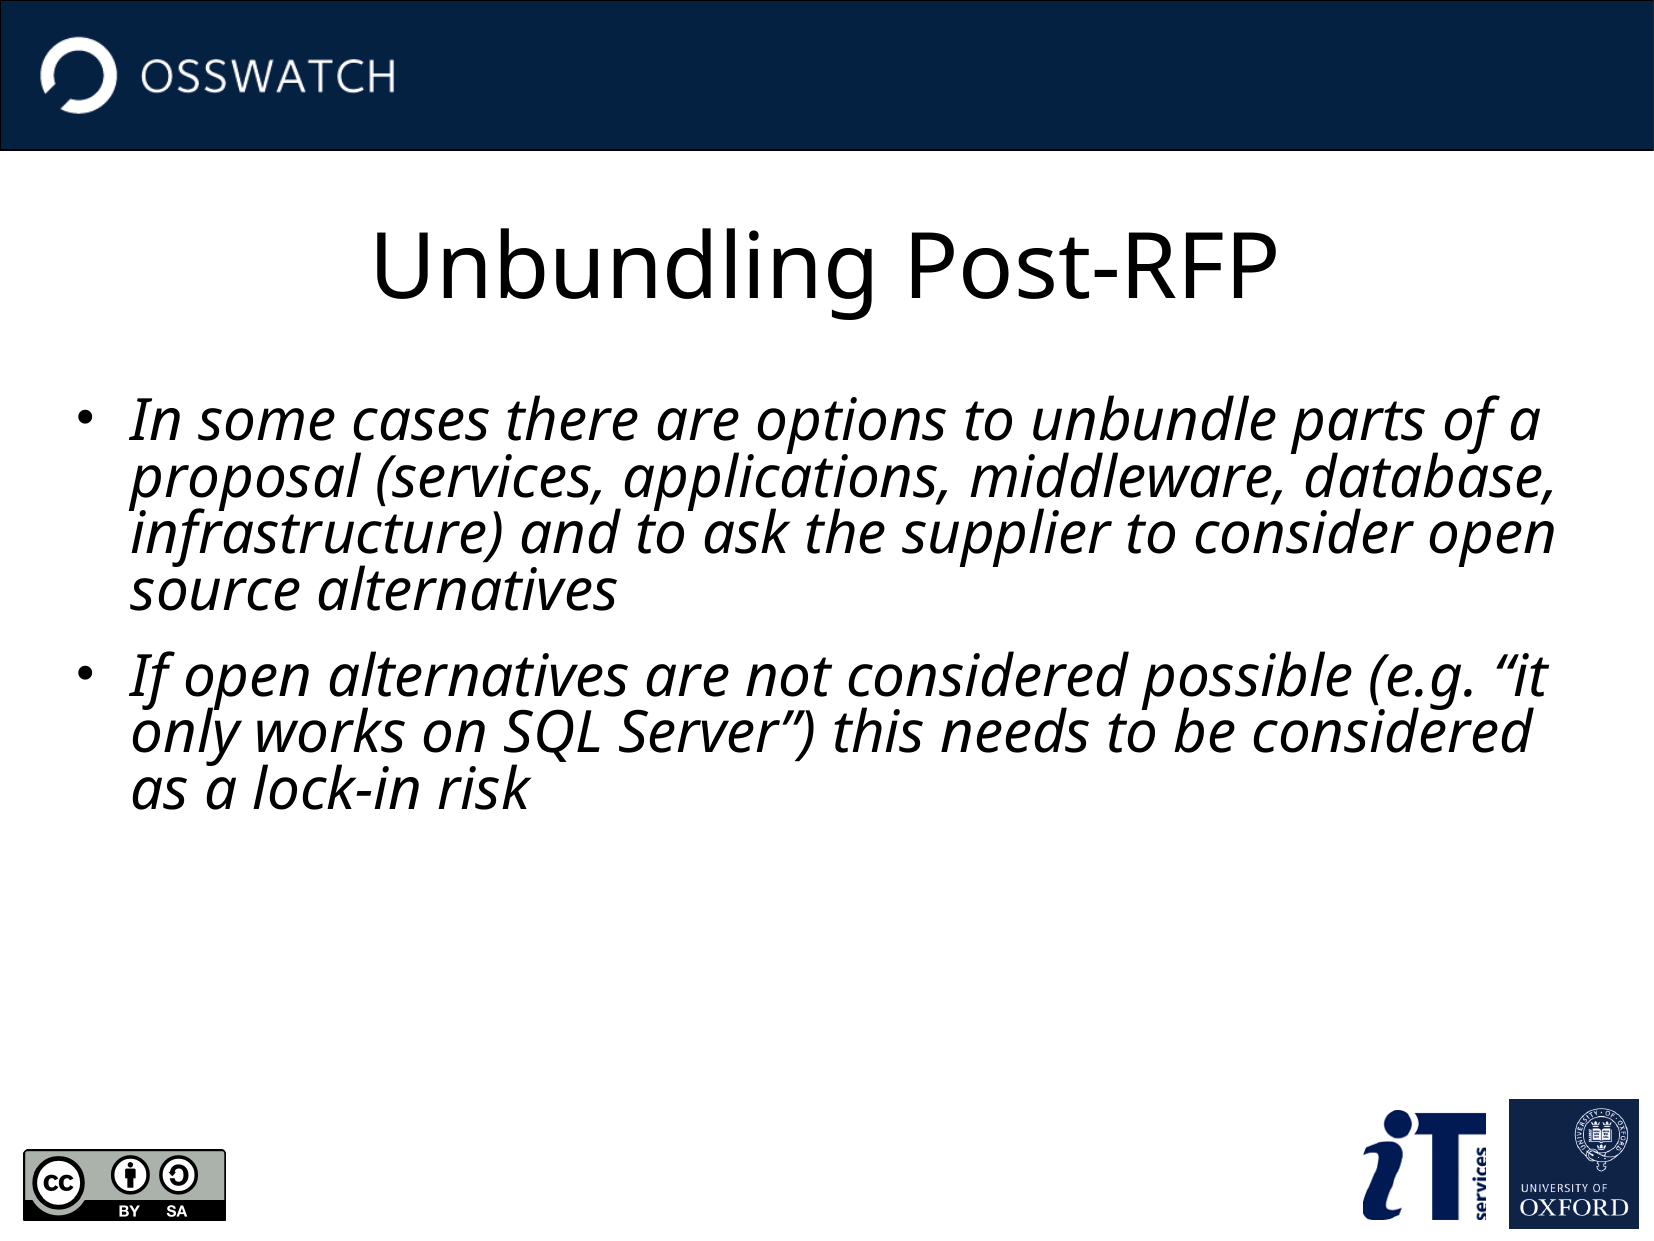

# Unbundling Post-RFP
In some cases there are options to unbundle parts of a proposal (services, applications, middleware, database, infrastructure) and to ask the supplier to consider open source alternatives
If open alternatives are not considered possible (e.g. “it only works on SQL Server”) this needs to be considered as a lock-in risk